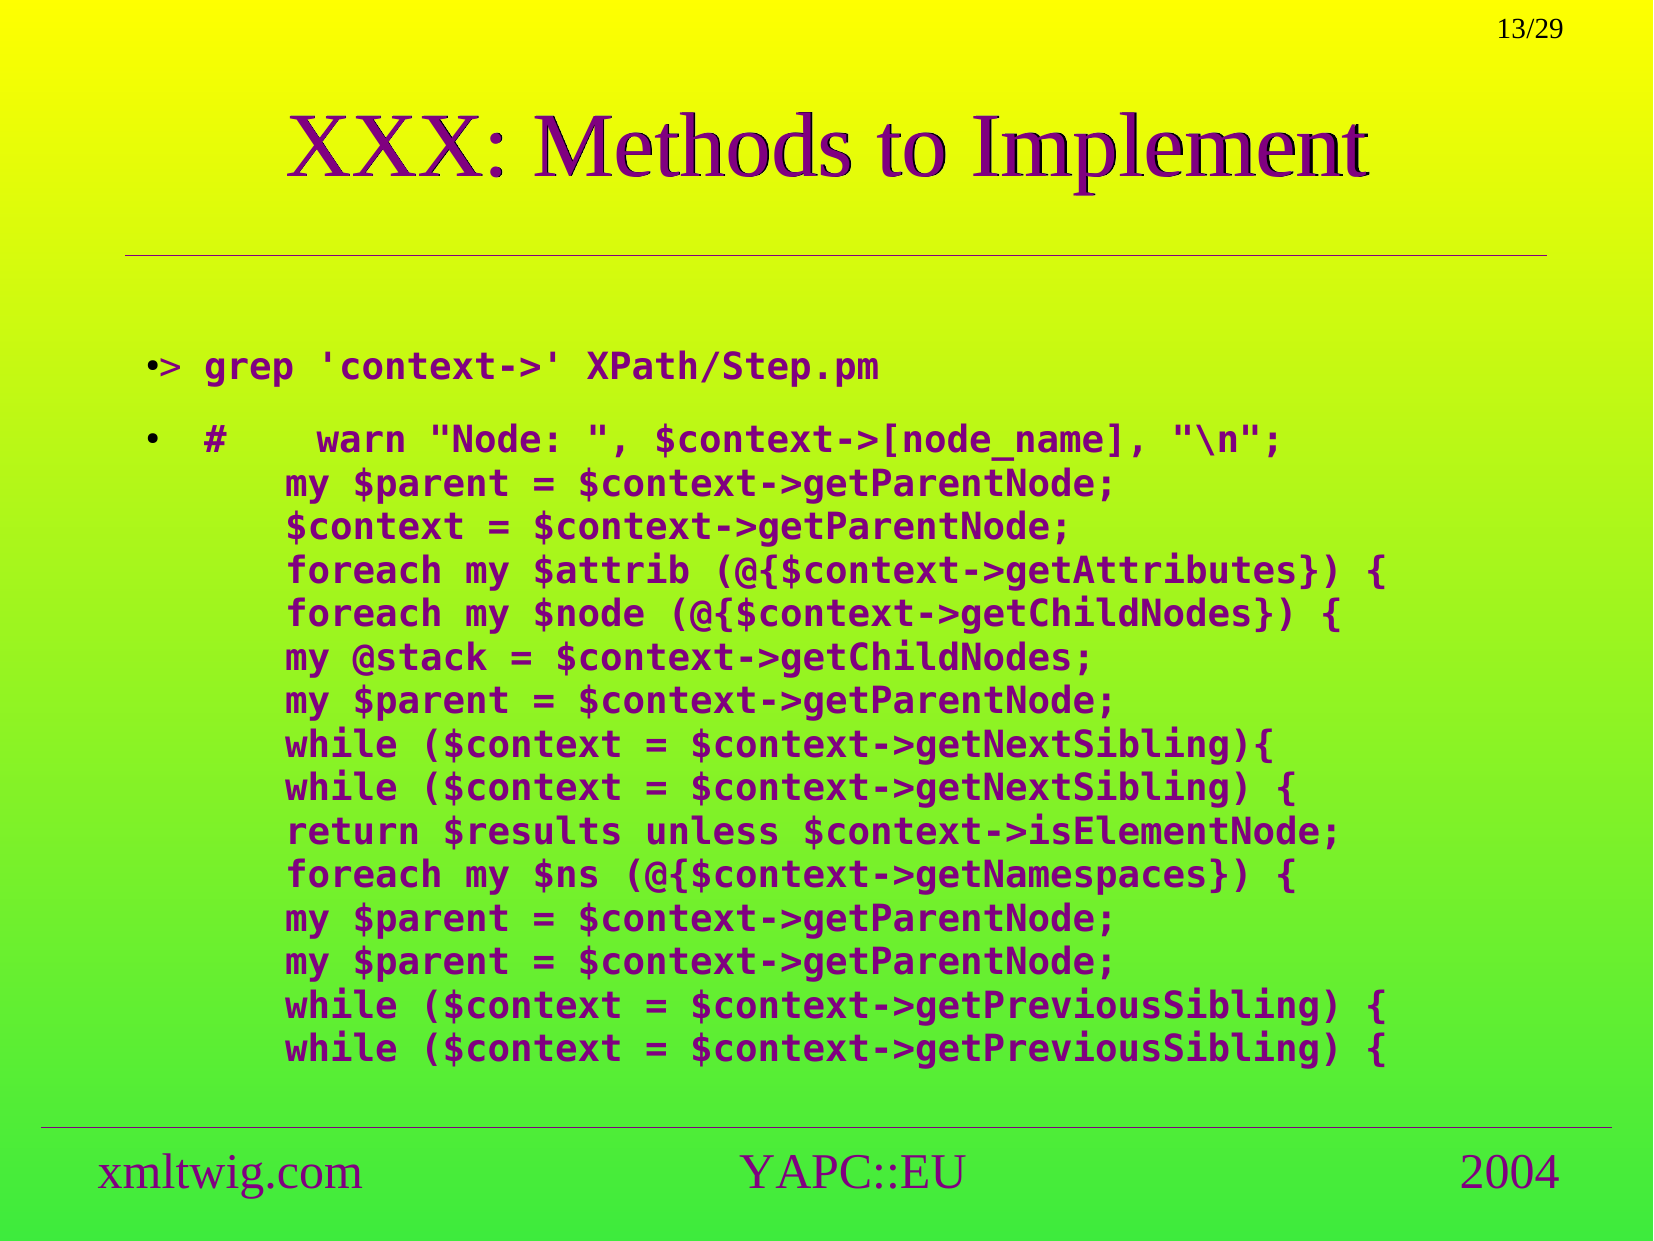

# XXX: Methods to Implement
> grep 'context->' XPath/Step.pm
 # warn "Node: ", $context->[node_name], "\n";
 my $parent = $context->getParentNode;
 $context = $context->getParentNode;
 foreach my $attrib (@{$context->getAttributes}) {
 foreach my $node (@{$context->getChildNodes}) {
 my @stack = $context->getChildNodes;
 my $parent = $context->getParentNode;
 while ($context = $context->getNextSibling){
 while ($context = $context->getNextSibling) {
 return $results unless $context->isElementNode;
 foreach my $ns (@{$context->getNamespaces}) {
 my $parent = $context->getParentNode;
 my $parent = $context->getParentNode;
 while ($context = $context->getPreviousSibling) {
 while ($context = $context->getPreviousSibling) {